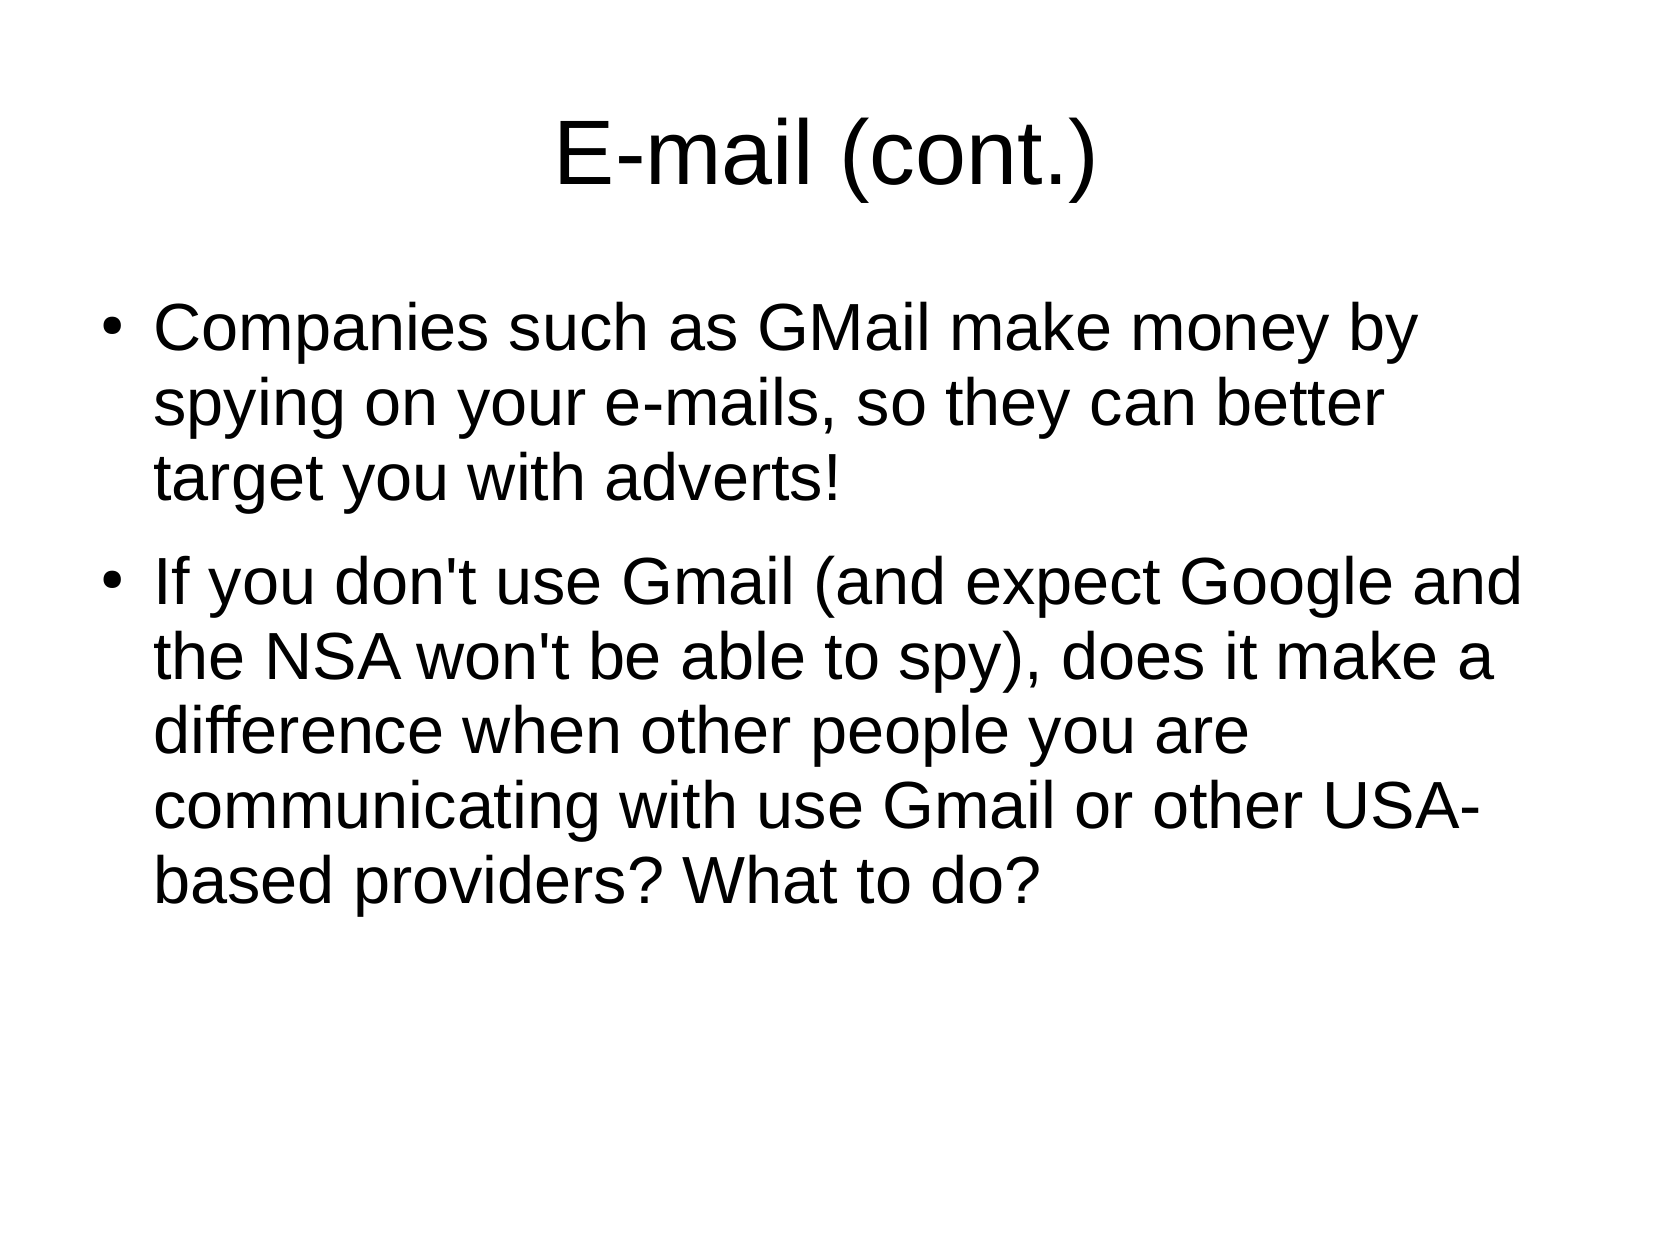

# E-mail (cont.)
Companies such as GMail make money by spying on your e-mails, so they can better target you with adverts!
If you don't use Gmail (and expect Google and the NSA won't be able to spy), does it make a difference when other people you are communicating with use Gmail or other USA-based providers? What to do?